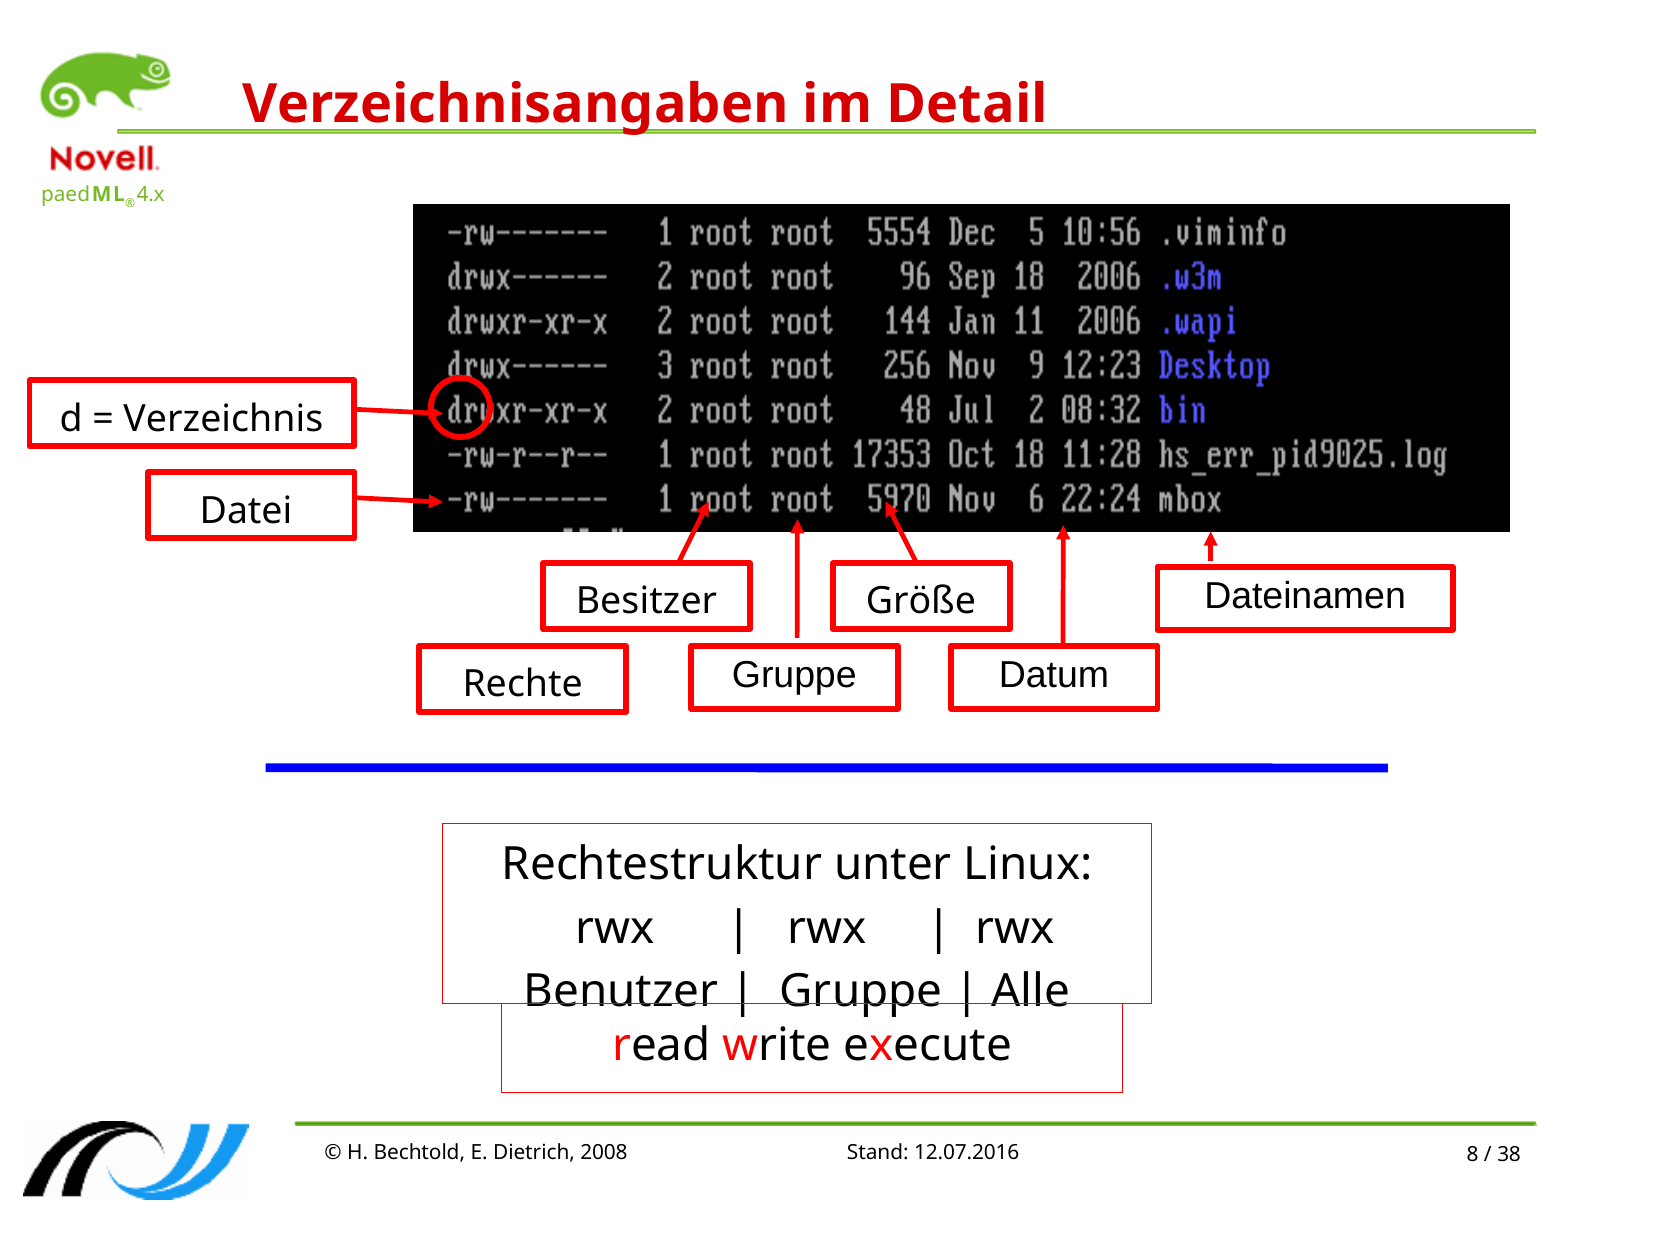

# Verzeichnisangaben im Detail
Datei
Besitzer
Größe
Dateinamen
Rechte
Gruppe
Datum
d = Verzeichnis
Rechtestruktur unter Linux:
 rwx | rwx | rwx
Benutzer | Gruppe | Alle
read write execute
© H. Bechtold, E. Dietrich, 2008
12.07.2016
8